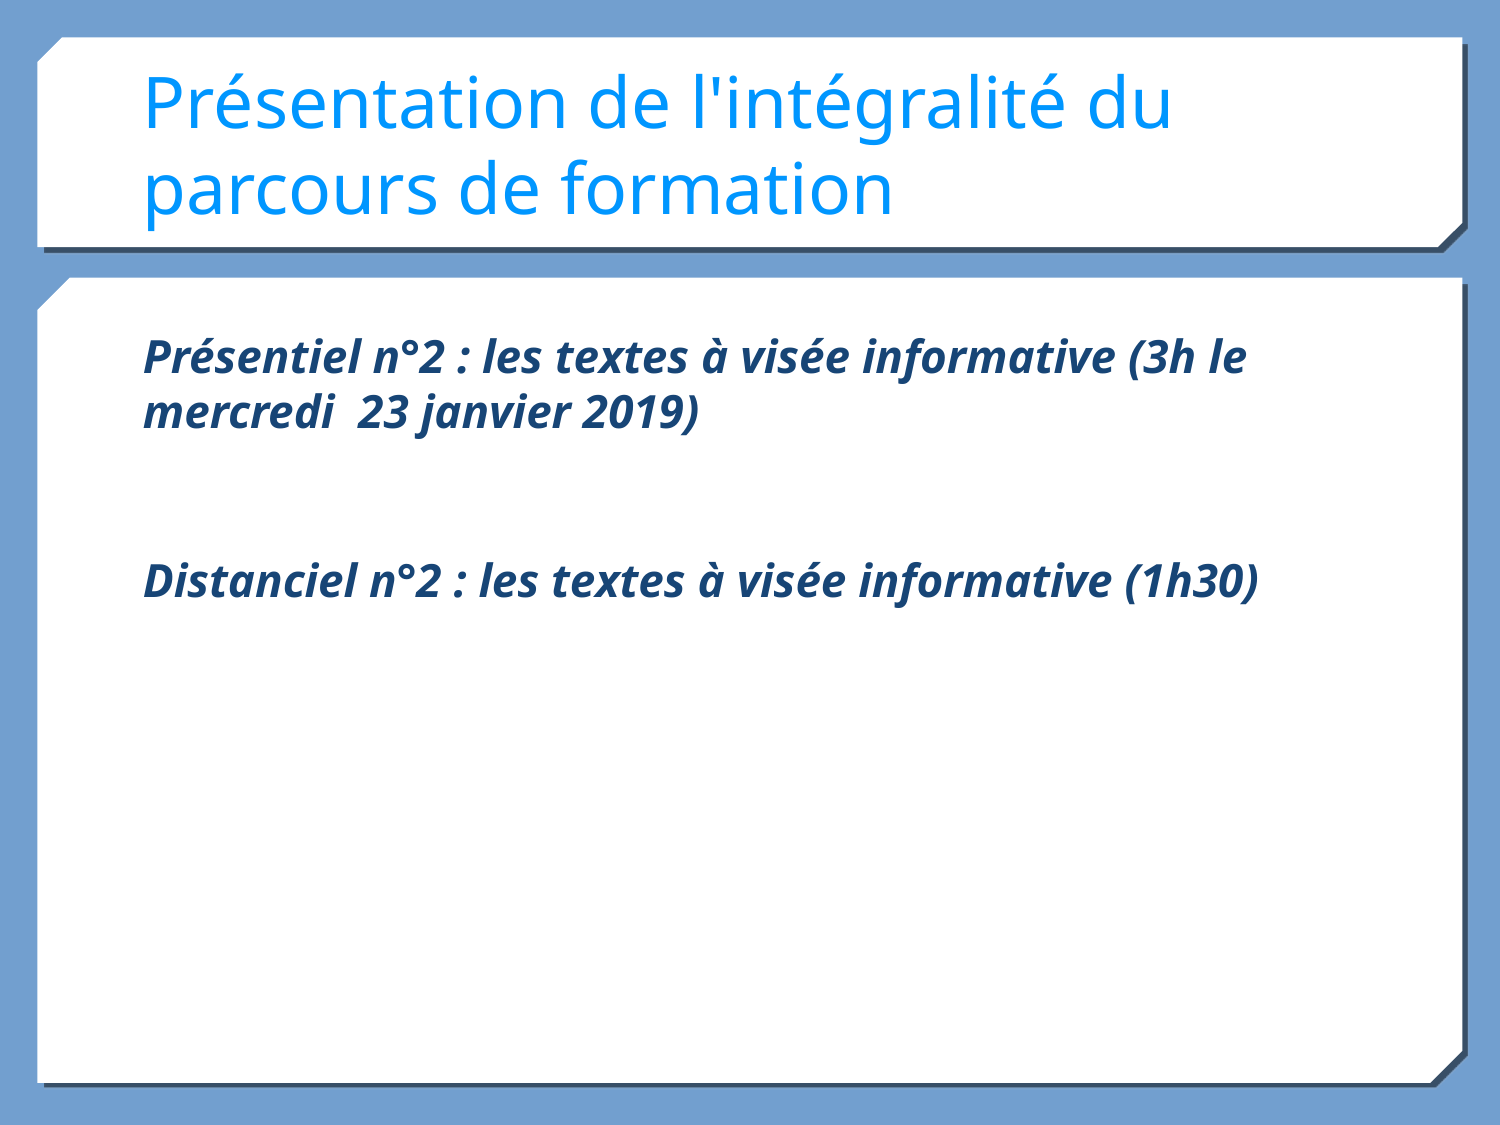

# Présentation de l'intégralité du parcours de formation
Présentiel n°2 : les textes à visée informative (3h le mercredi 23 janvier 2019)
Distanciel n°2 : les textes à visée informative (1h30)